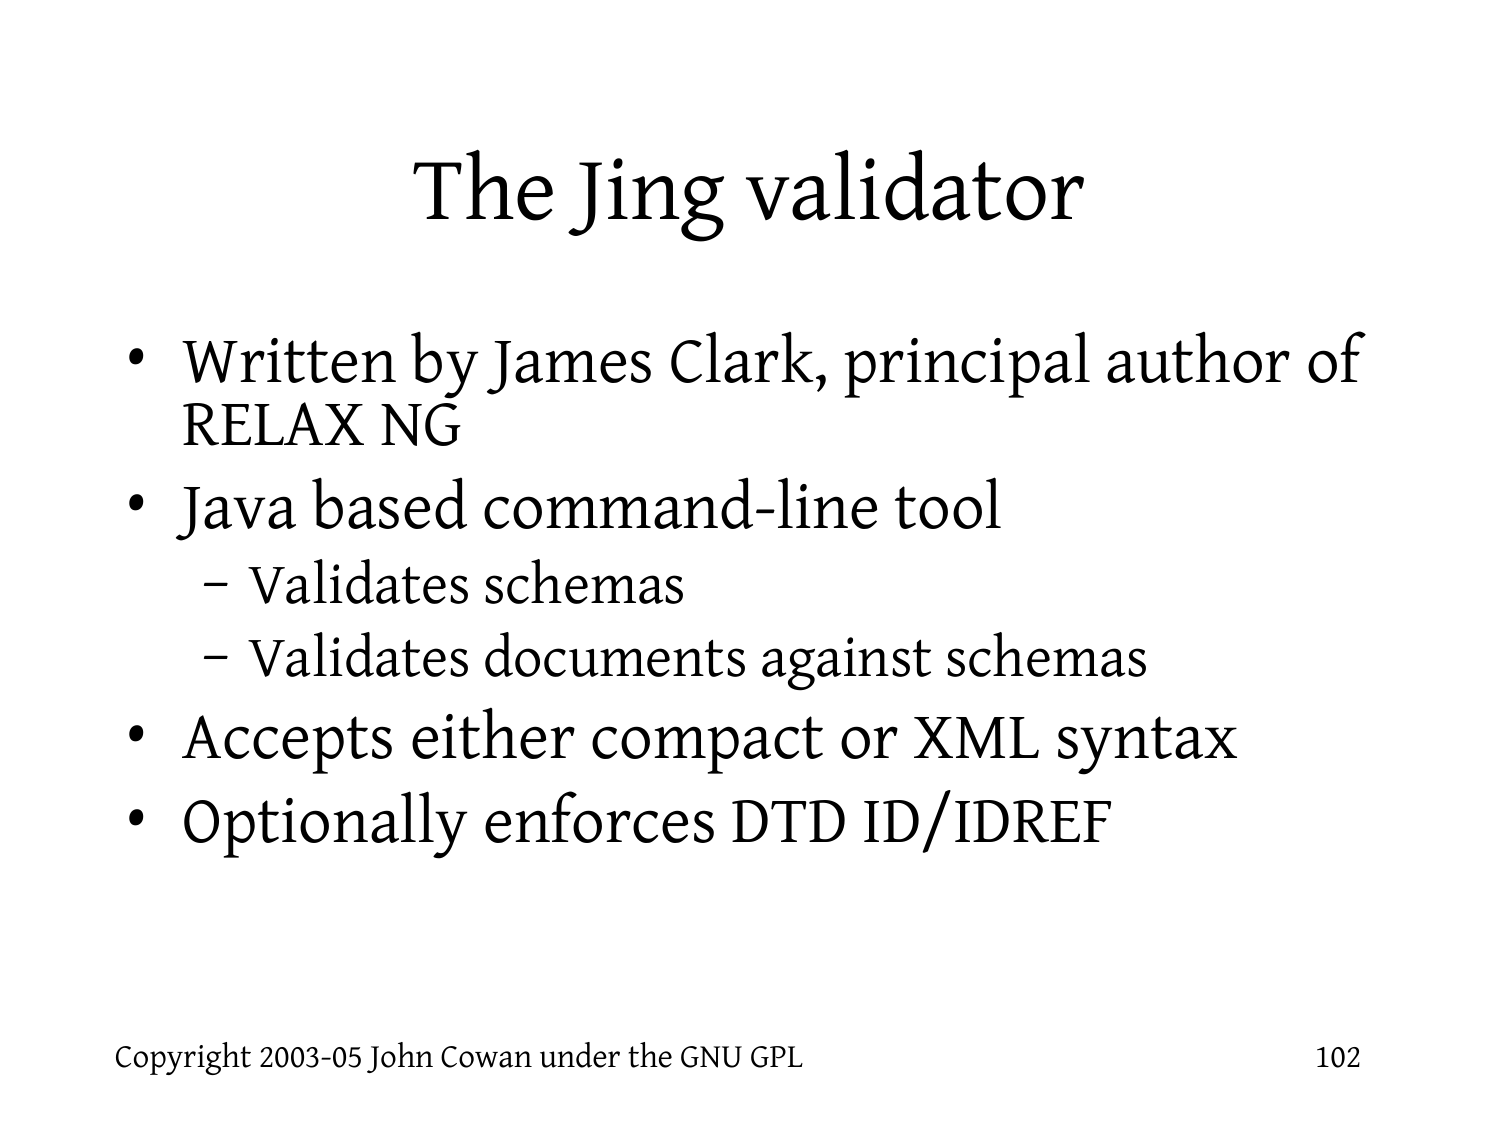

# The Jing validator
Written by James Clark, principal author of RELAX NG
Java based command-line tool
Validates schemas
Validates documents against schemas
Accepts either compact or XML syntax
Optionally enforces DTD ID/IDREF